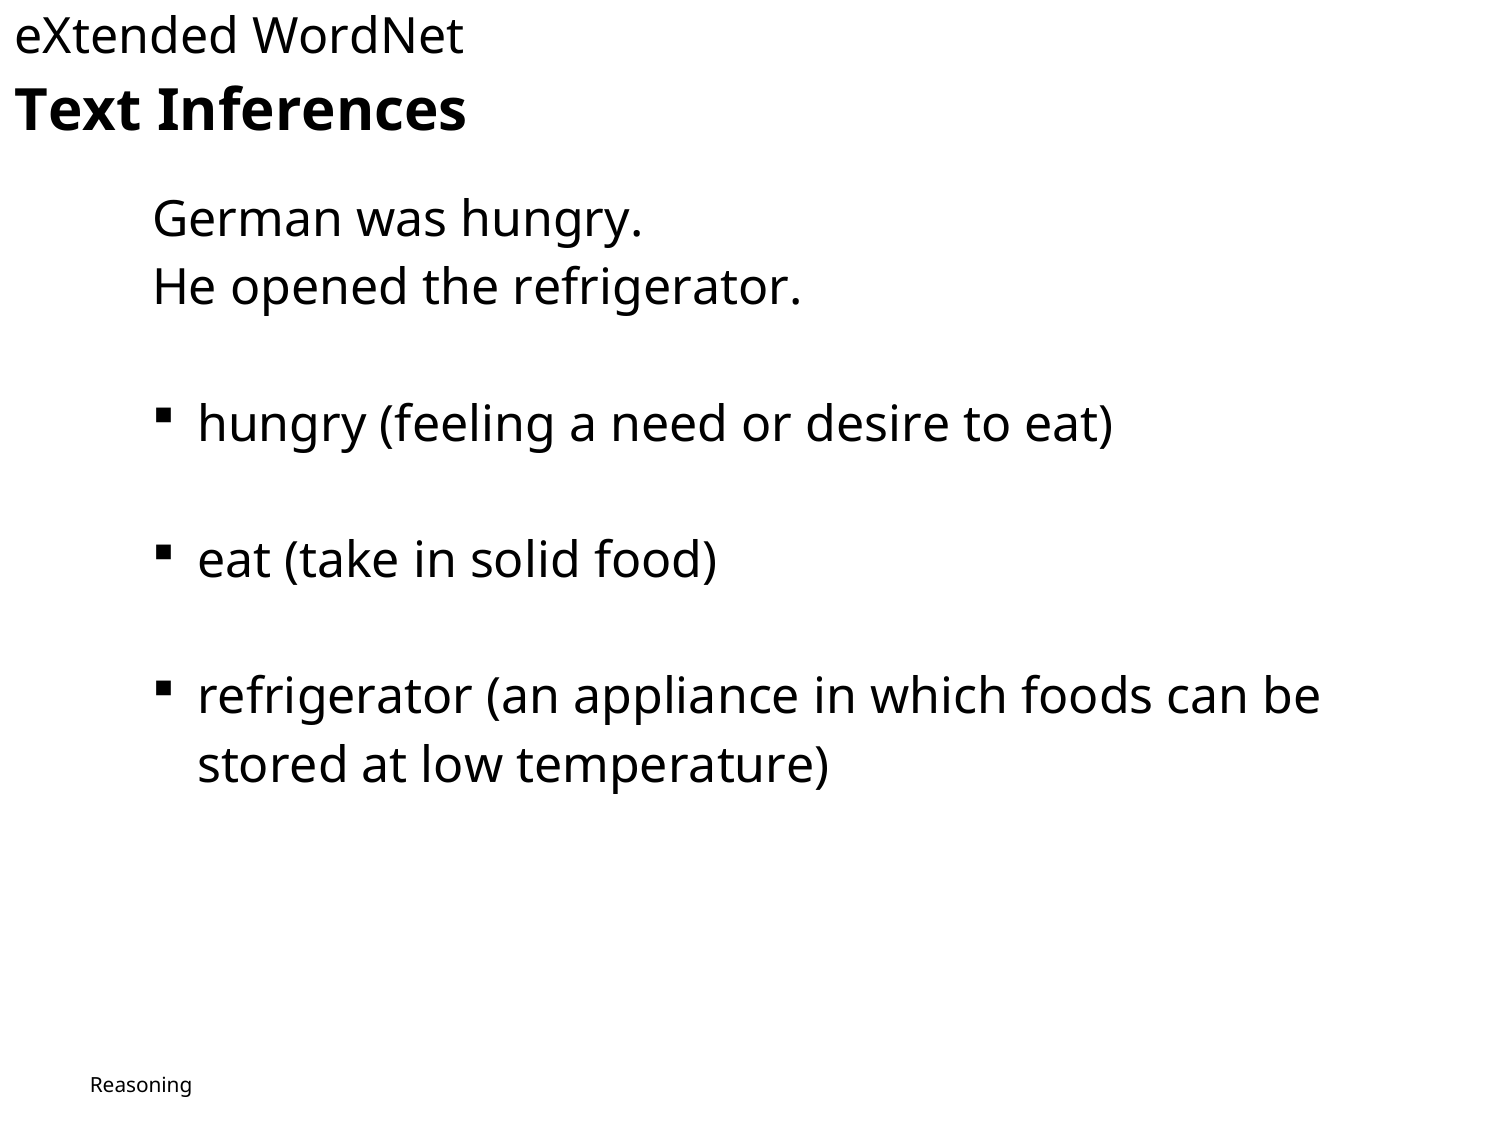

eXtended WordNet
Text Inferences
# German was hungry.
He opened the refrigerator.
hungry (feeling a need or desire to eat)
eat (take in solid food)
refrigerator (an appliance in which foods can be stored at low temperature)